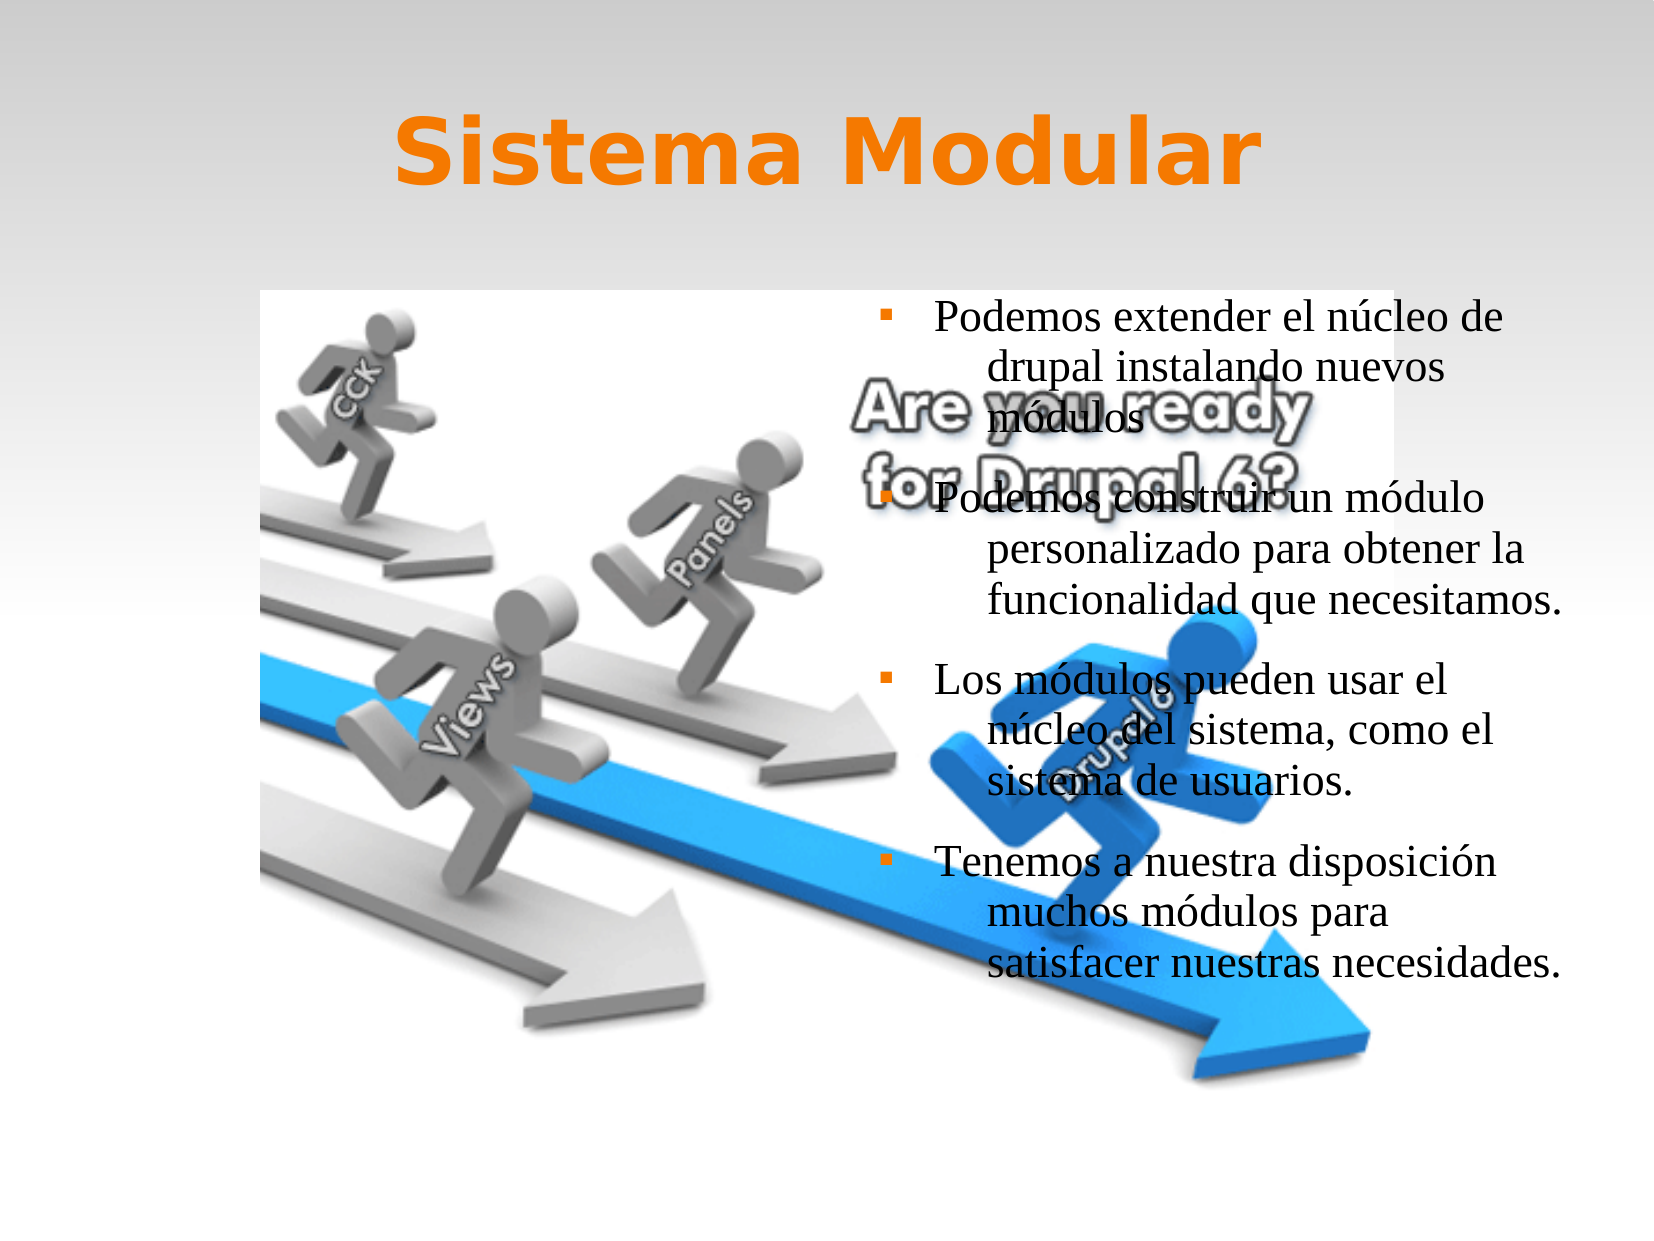

# Sistema Modular
Podemos extender el núcleo de drupal instalando nuevos módulos
Podemos construir un módulo personalizado para obtener la funcionalidad que necesitamos.
Los módulos pueden usar el núcleo del sistema, como el sistema de usuarios.
Tenemos a nuestra disposición muchos módulos para satisfacer nuestras necesidades.